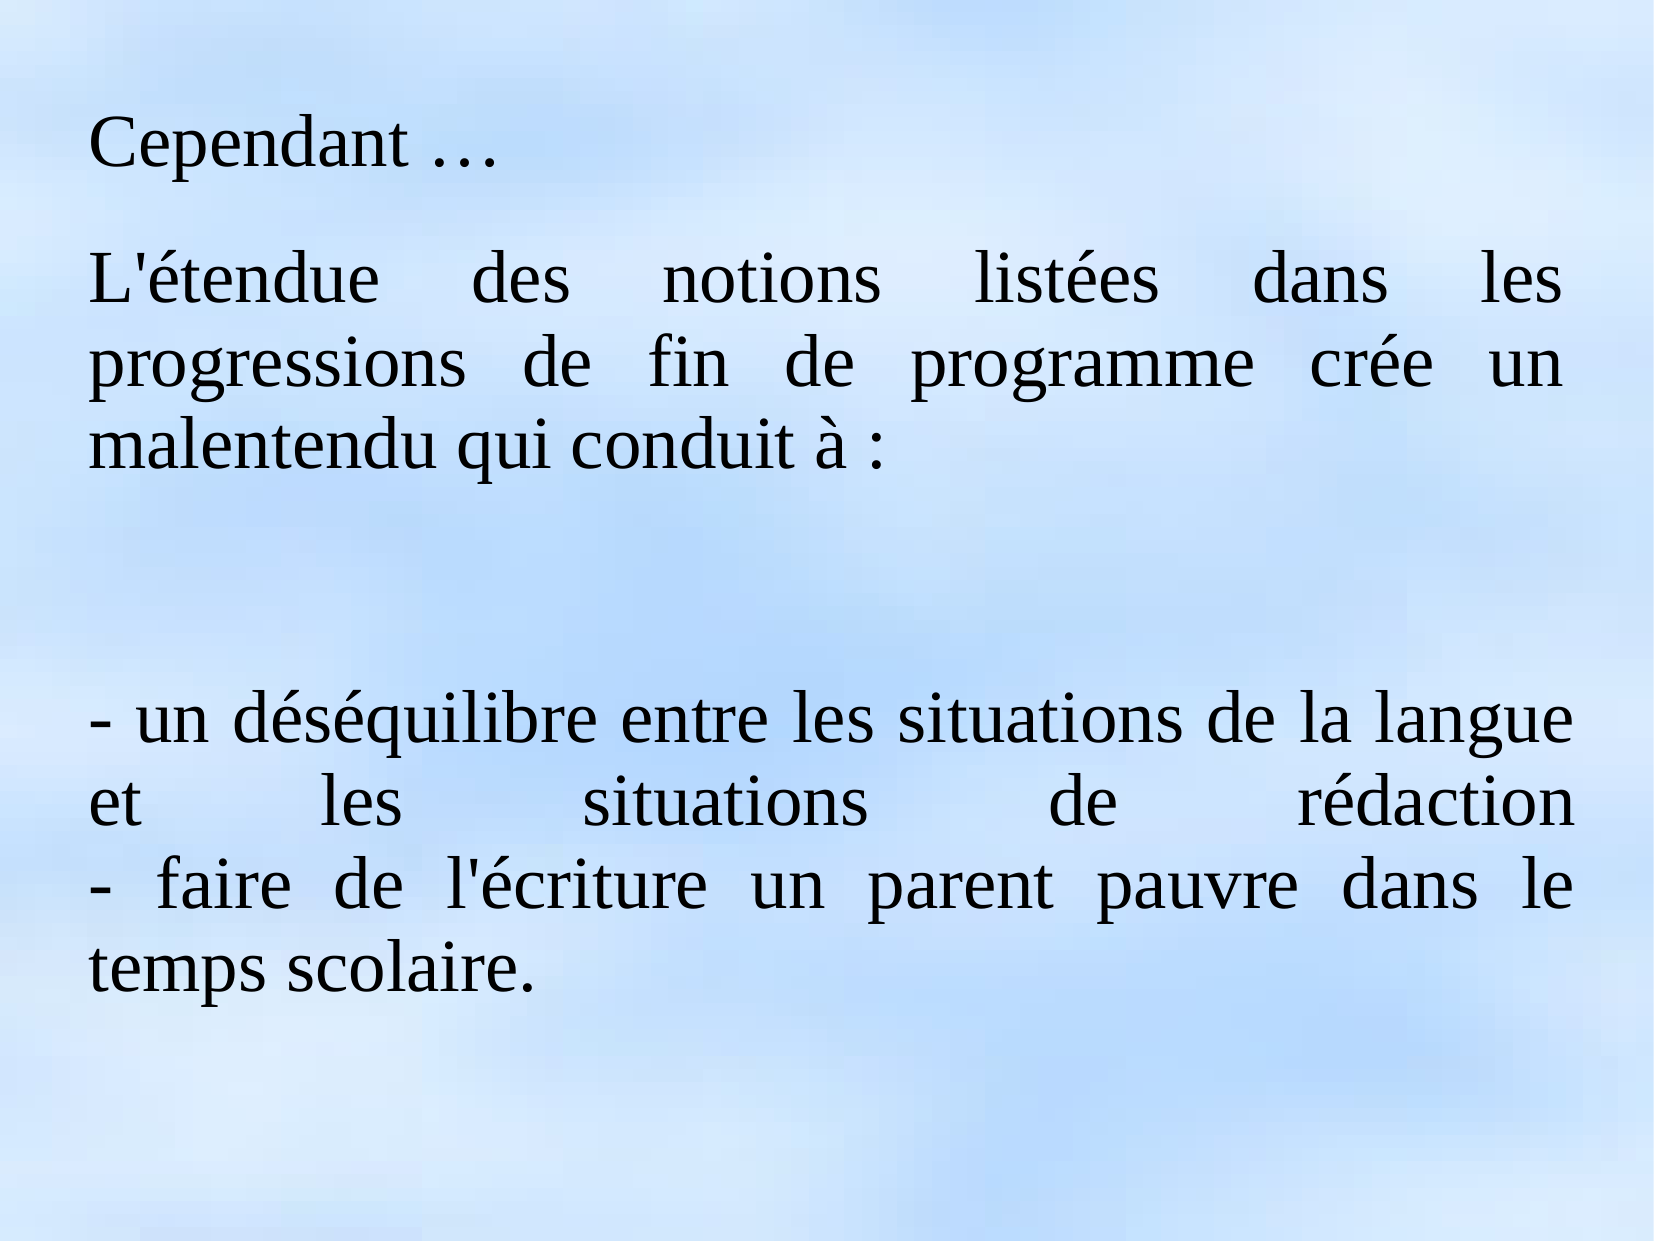

Cependant …
L'étendue des notions listées dans les progressions de fin de programme crée un malentendu qui conduit à :
# - un déséquilibre entre les situations de la langue et les situations de rédaction - faire de l'écriture un parent pauvre dans le temps scolaire.